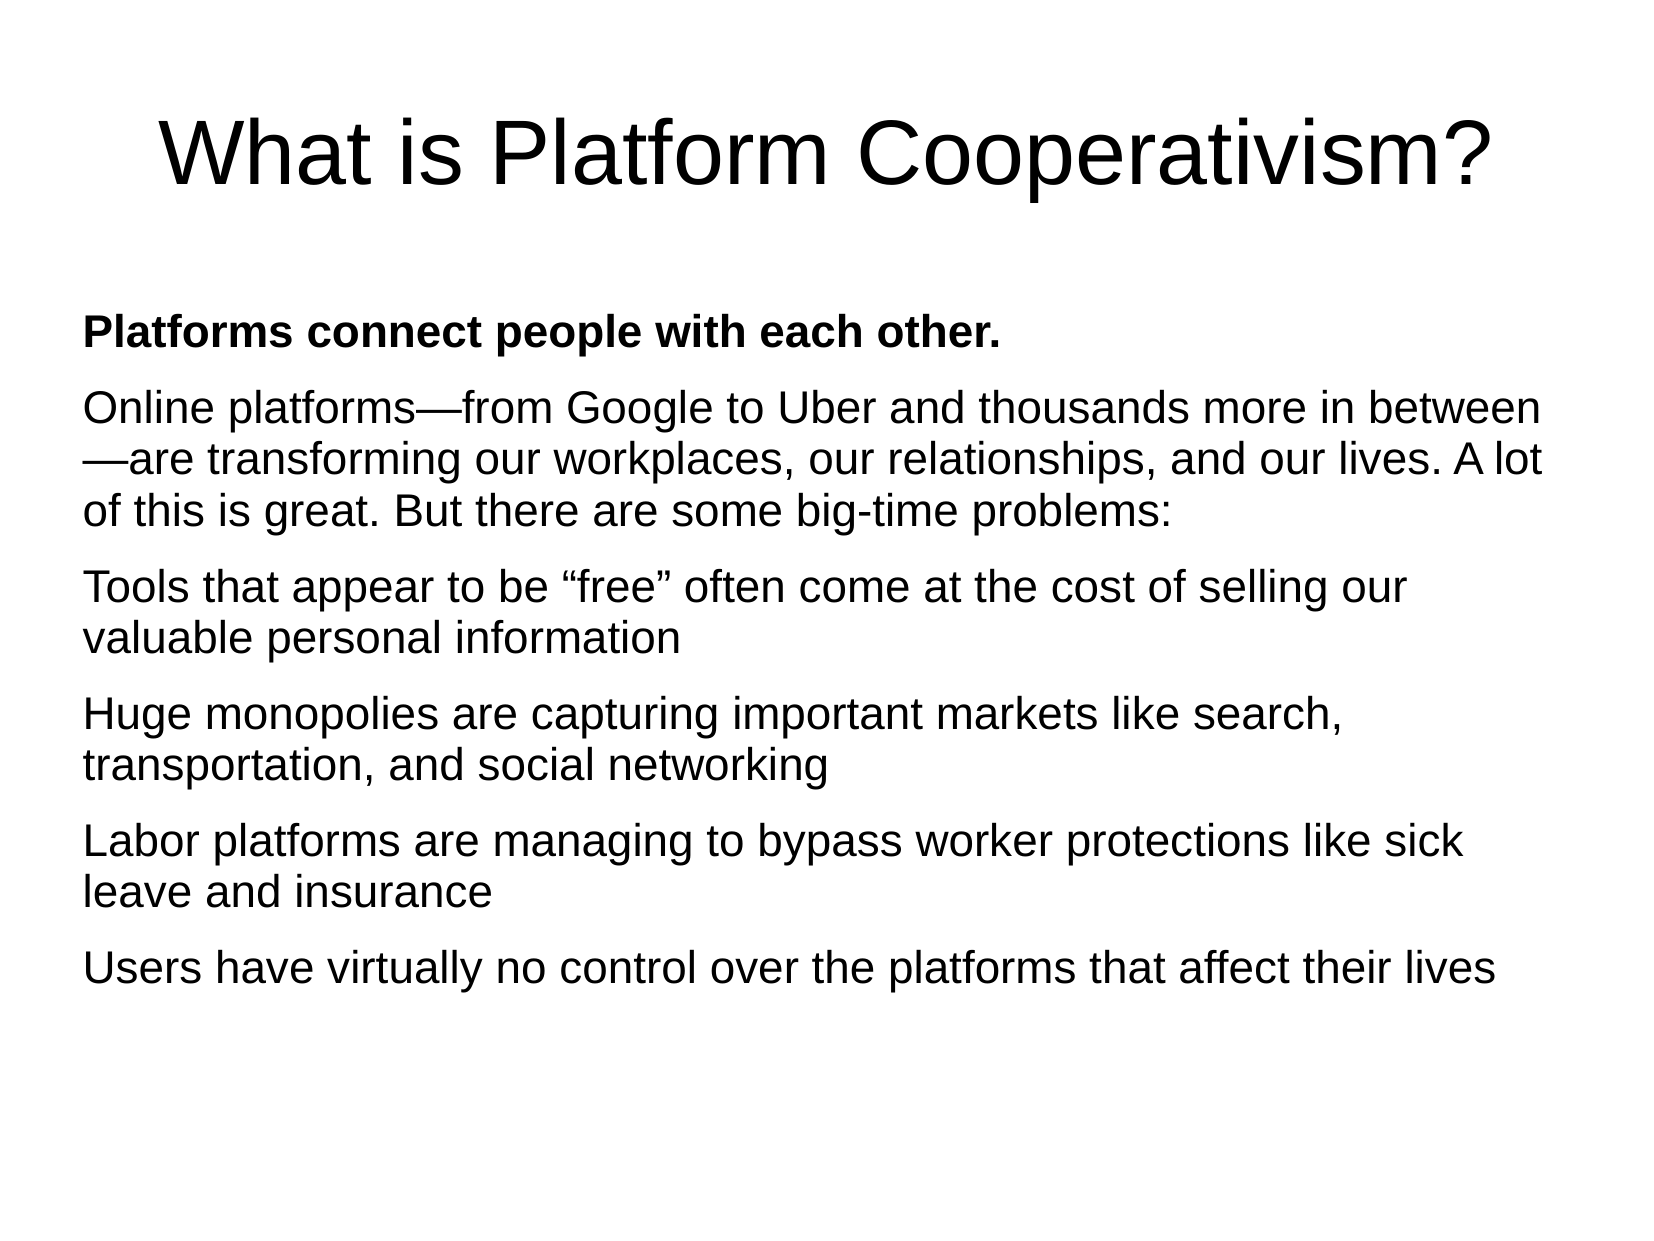

# What is Platform Cooperativism?
Platforms connect people with each other.
Online platforms—from Google to Uber and thousands more in between—are transforming our workplaces, our relationships, and our lives. A lot of this is great. But there are some big-time problems:
Tools that appear to be “free” often come at the cost of selling our valuable personal information
Huge monopolies are capturing important markets like search, transportation, and social networking
Labor platforms are managing to bypass worker protections like sick leave and insurance
Users have virtually no control over the platforms that affect their lives